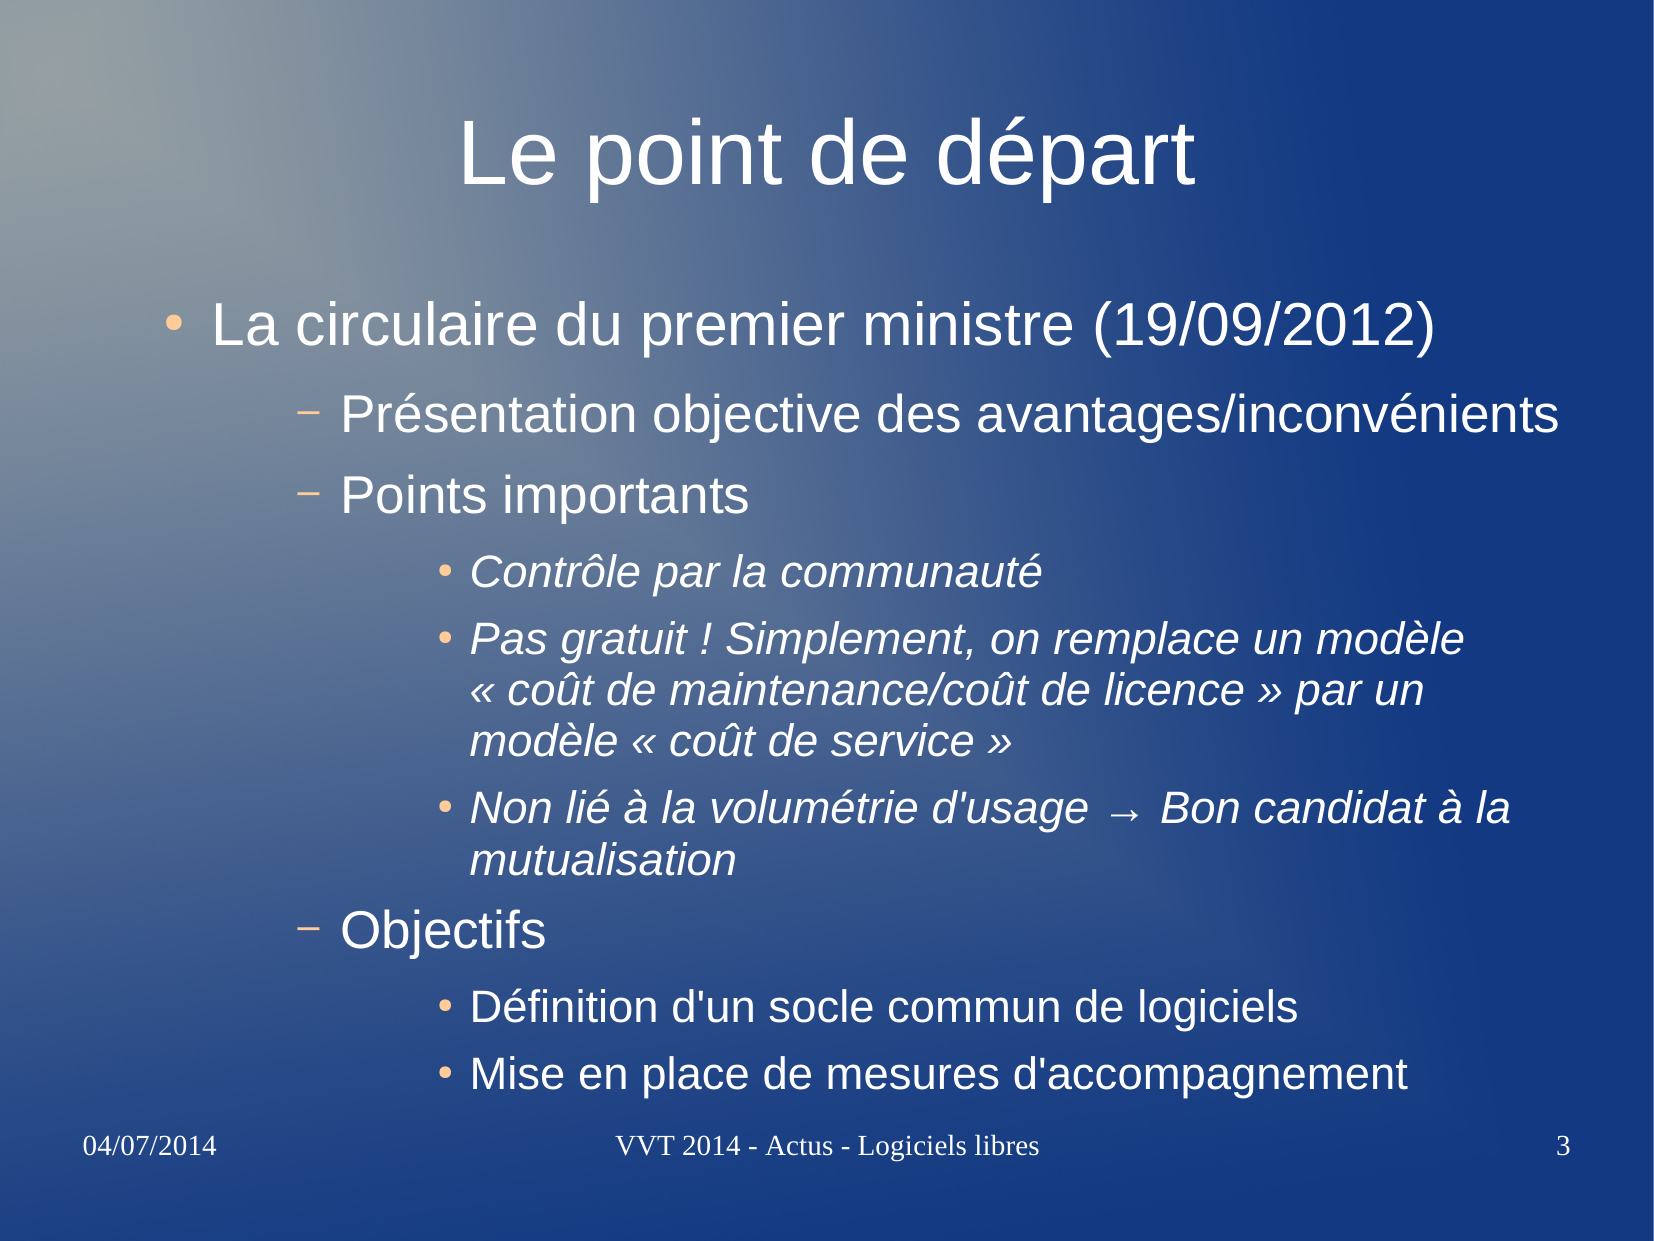

# Le point de départ
La circulaire du premier ministre (19/09/2012)
Présentation objective des avantages/inconvénients
Points importants
Contrôle par la communauté
Pas gratuit ! Simplement, on remplace un modèle « coût de maintenance/coût de licence » par un modèle « coût de service »
Non lié à la volumétrie d'usage → Bon candidat à la mutualisation
Objectifs
Définition d'un socle commun de logiciels
Mise en place de mesures d'accompagnement
04/07/2014
VVT 2014 - Actus - Logiciels libres
3